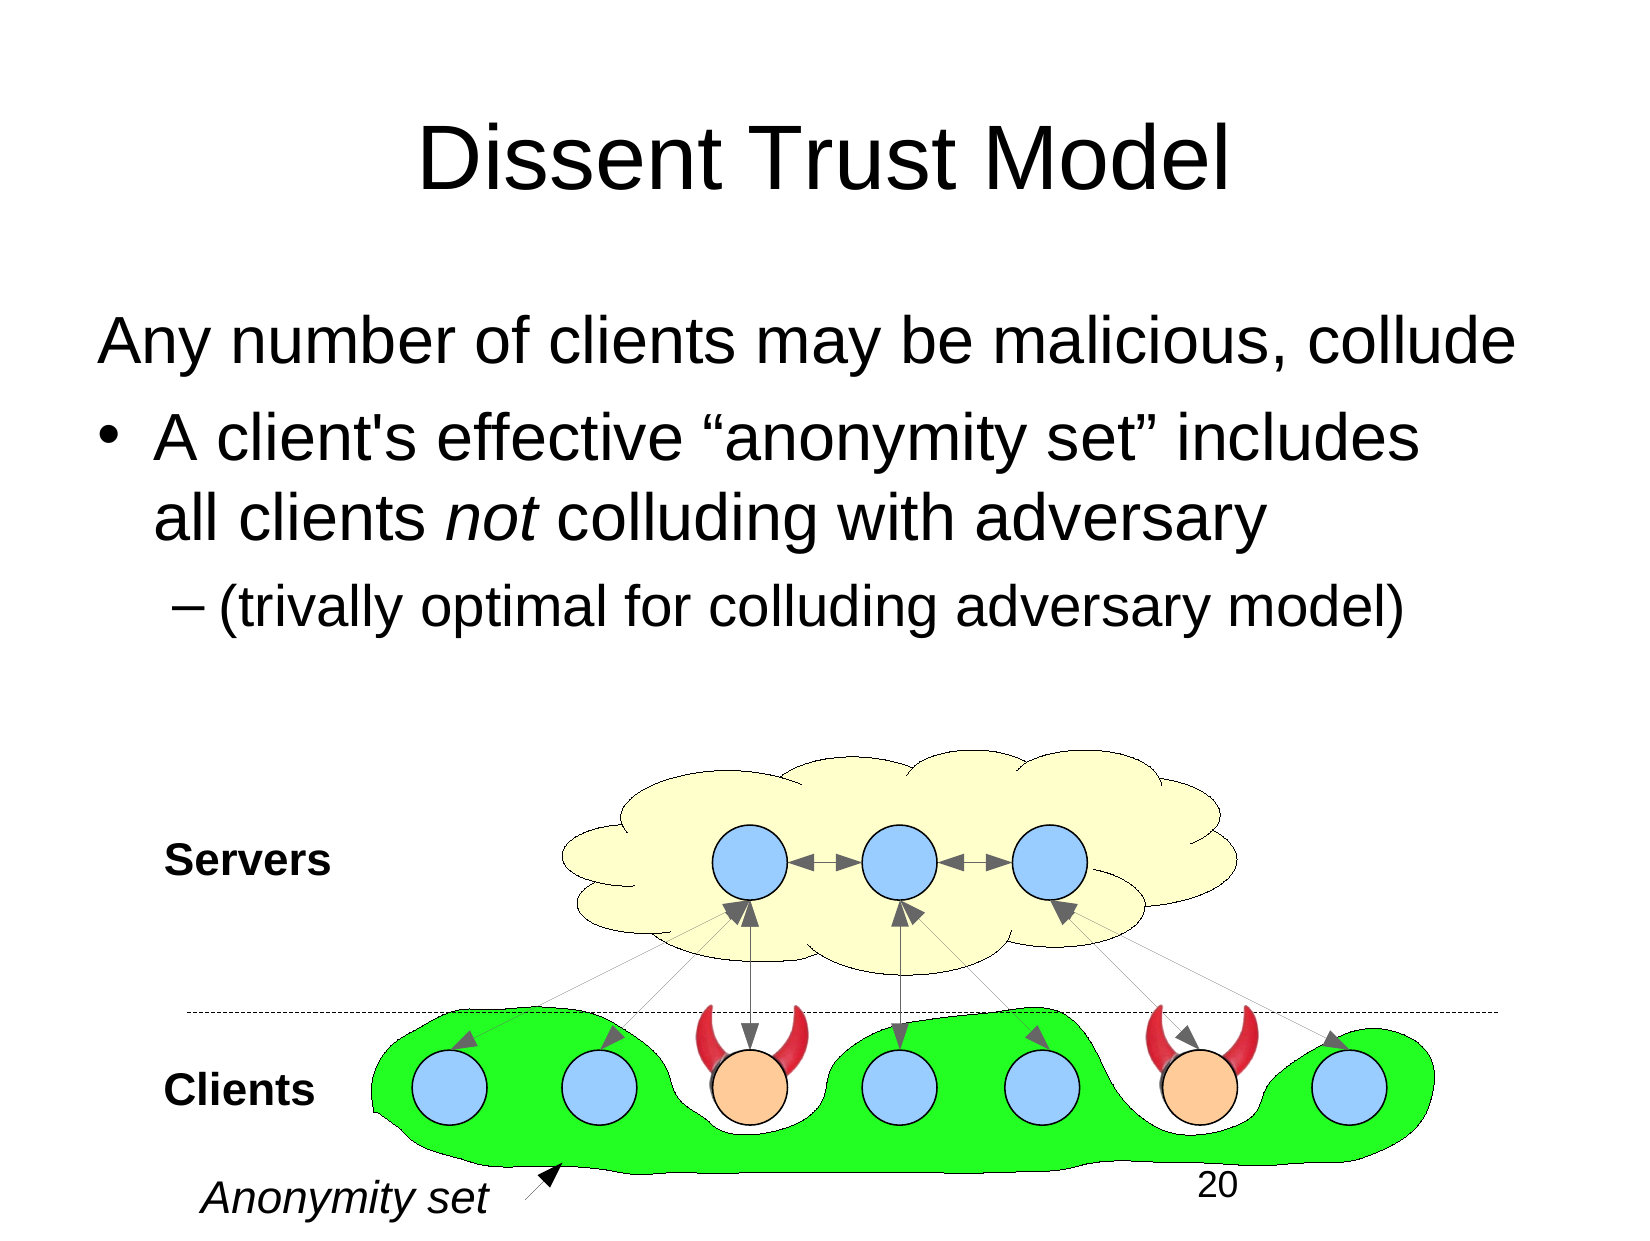

# Dissent Trust Model
Any number of clients may be malicious, collude
A client's effective “anonymity set” includes
all clients not colluding with adversary
(trivally optimal for colluding adversary model)
Servers
Anonymity set
Clients
20